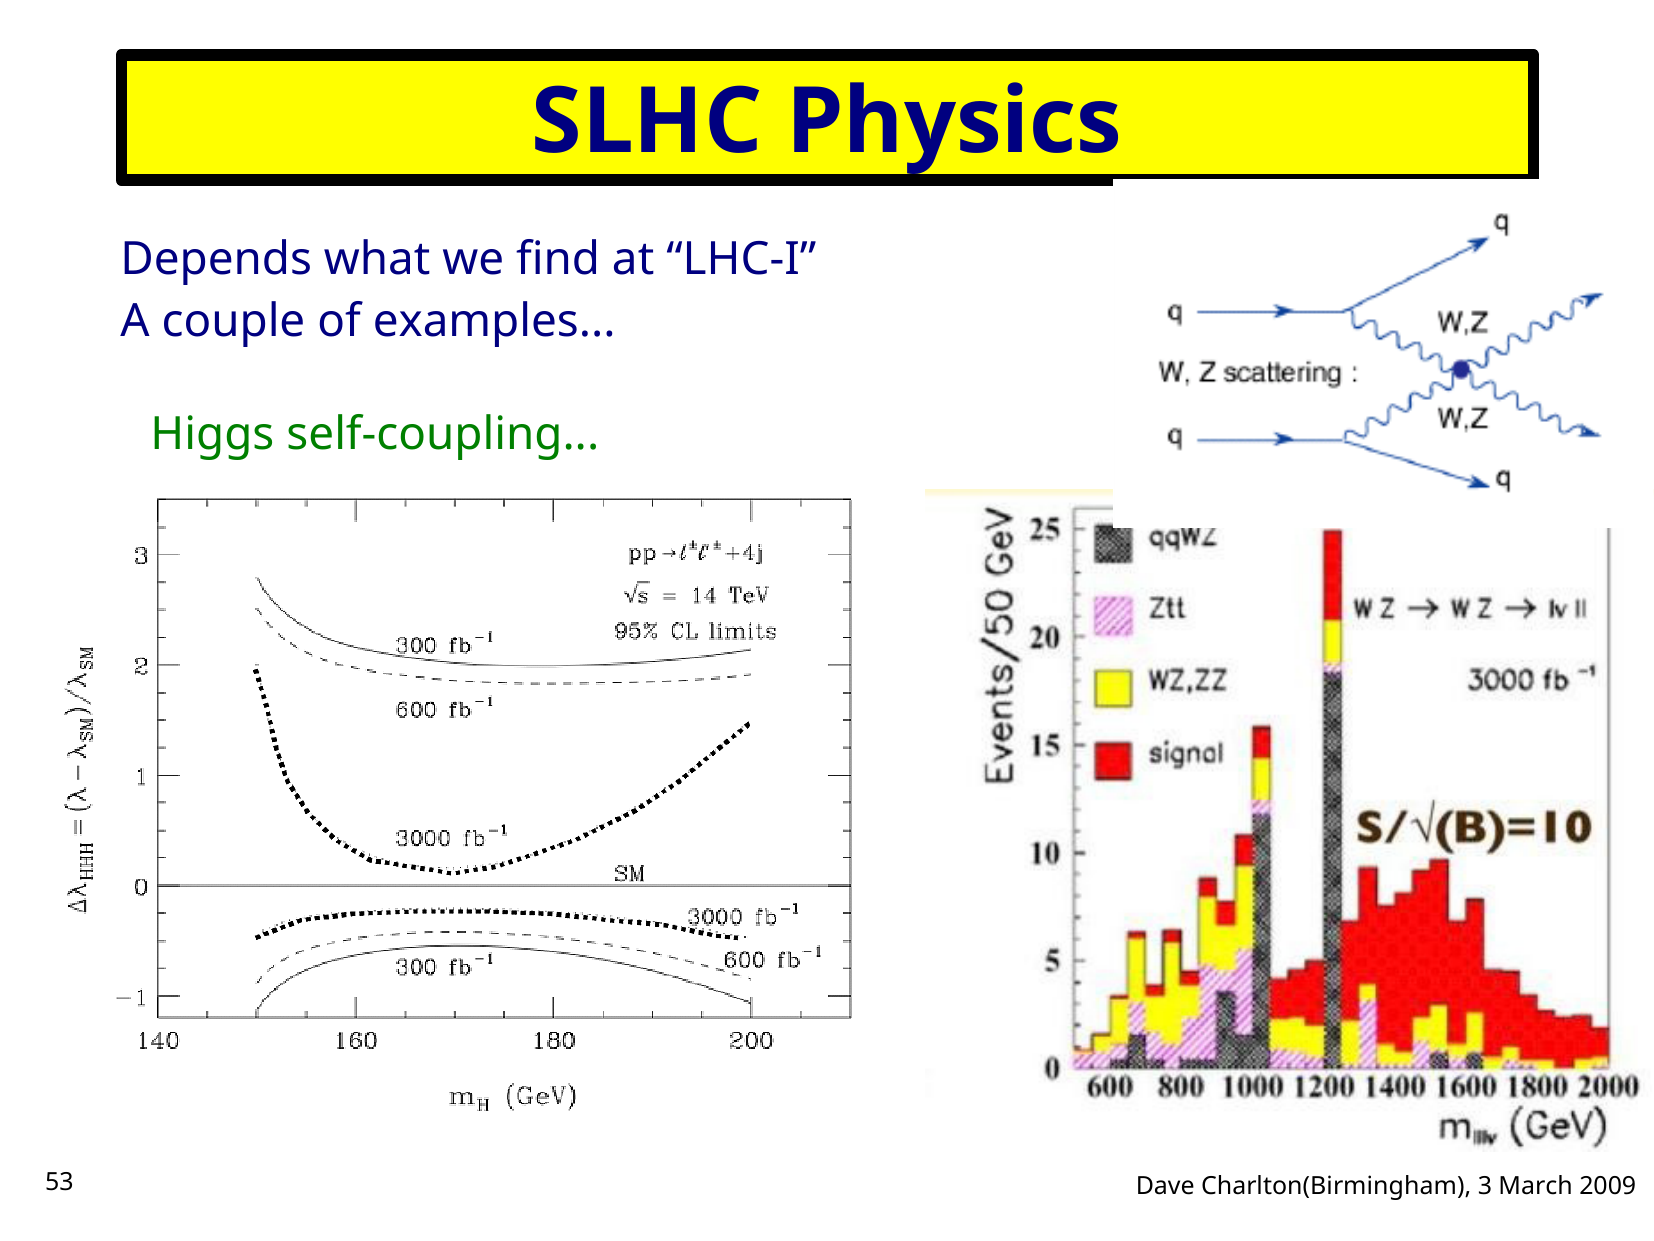

# SLHC Physics
Depends what we find at “LHC-I”
A couple of examples...
Higgs self-coupling...
53